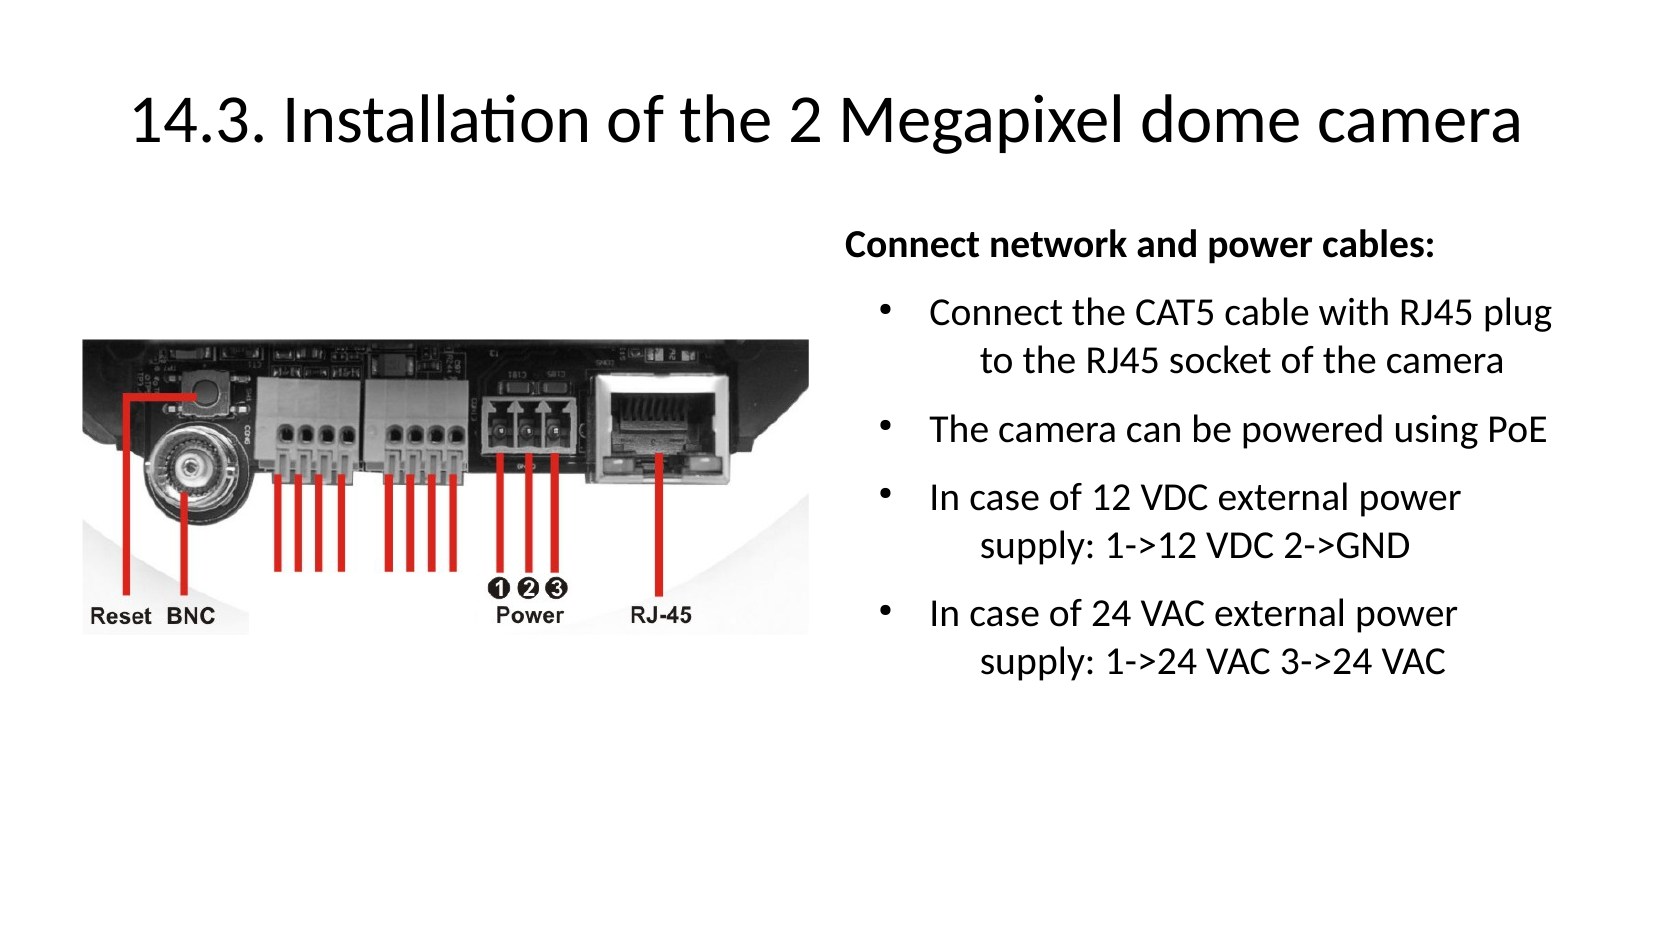

# 14.3. Installation of the 2 Megapixel dome camera
Connect network and power cables:
Connect the CAT5 cable with RJ45 plug to the RJ45 socket of the camera
The camera can be powered using PoE
In case of 12 VDC external power supply: 1->12 VDC 2->GND
In case of 24 VAC external power supply: 1->24 VAC 3->24 VAC